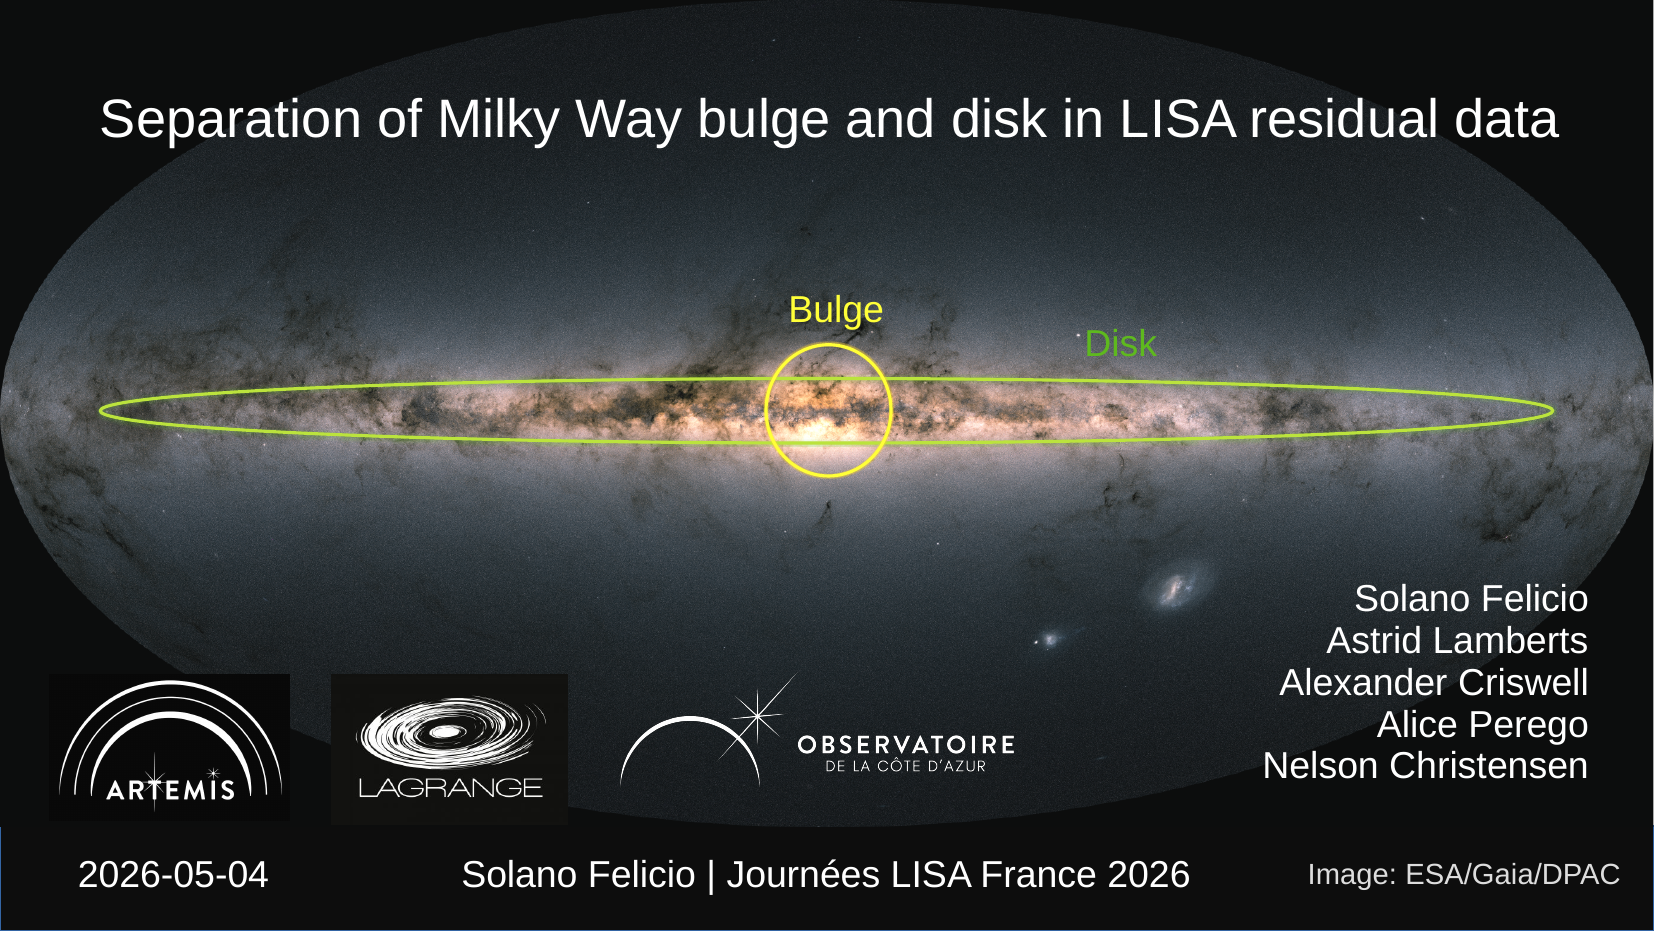

Bulge
Disk
# Separation of Milky Way bulge and disk in LISA residual data
Solano Felicio
Astrid Lamberts
Alexander Criswell
Alice Perego
Nelson Christensen
2026-05-04
Solano Felicio | Journées LISA France 2026
Image: ESA/Gaia/DPAC